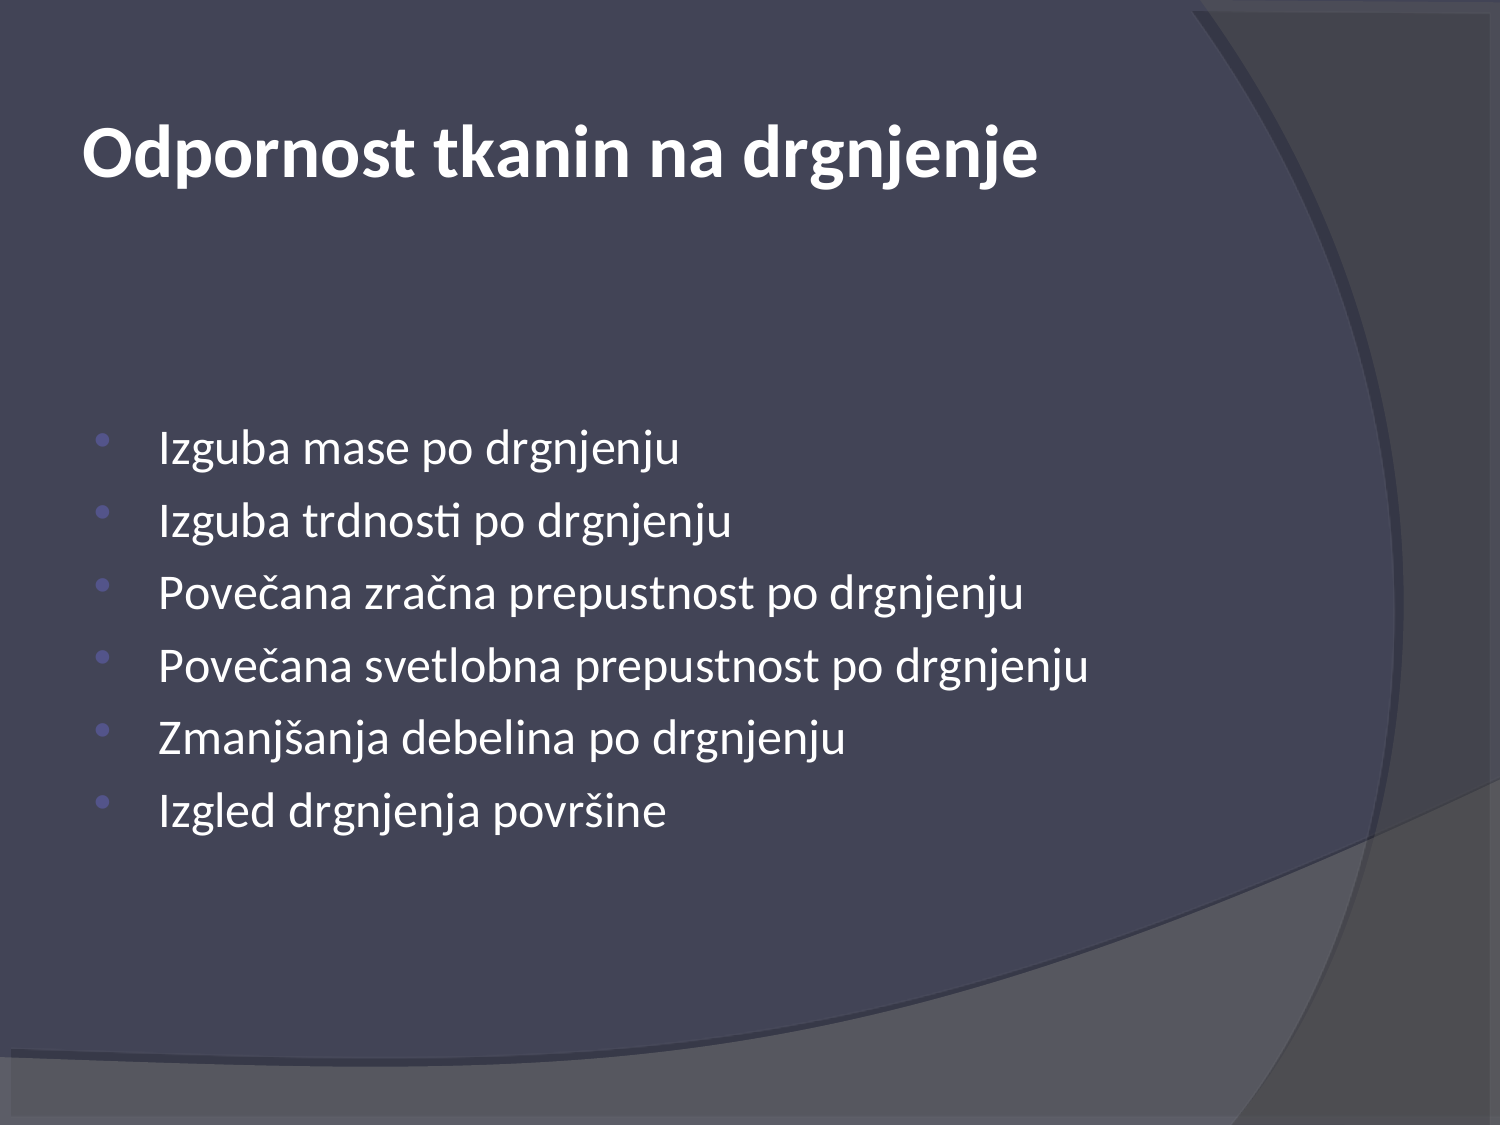

# Odpornost tkanin na drgnjenje
Izguba mase po drgnjenju
Izguba trdnosti po drgnjenju
Povečana zračna prepustnost po drgnjenju
Povečana svetlobna prepustnost po drgnjenju
Zmanjšanja debelina po drgnjenju
Izgled drgnjenja površine